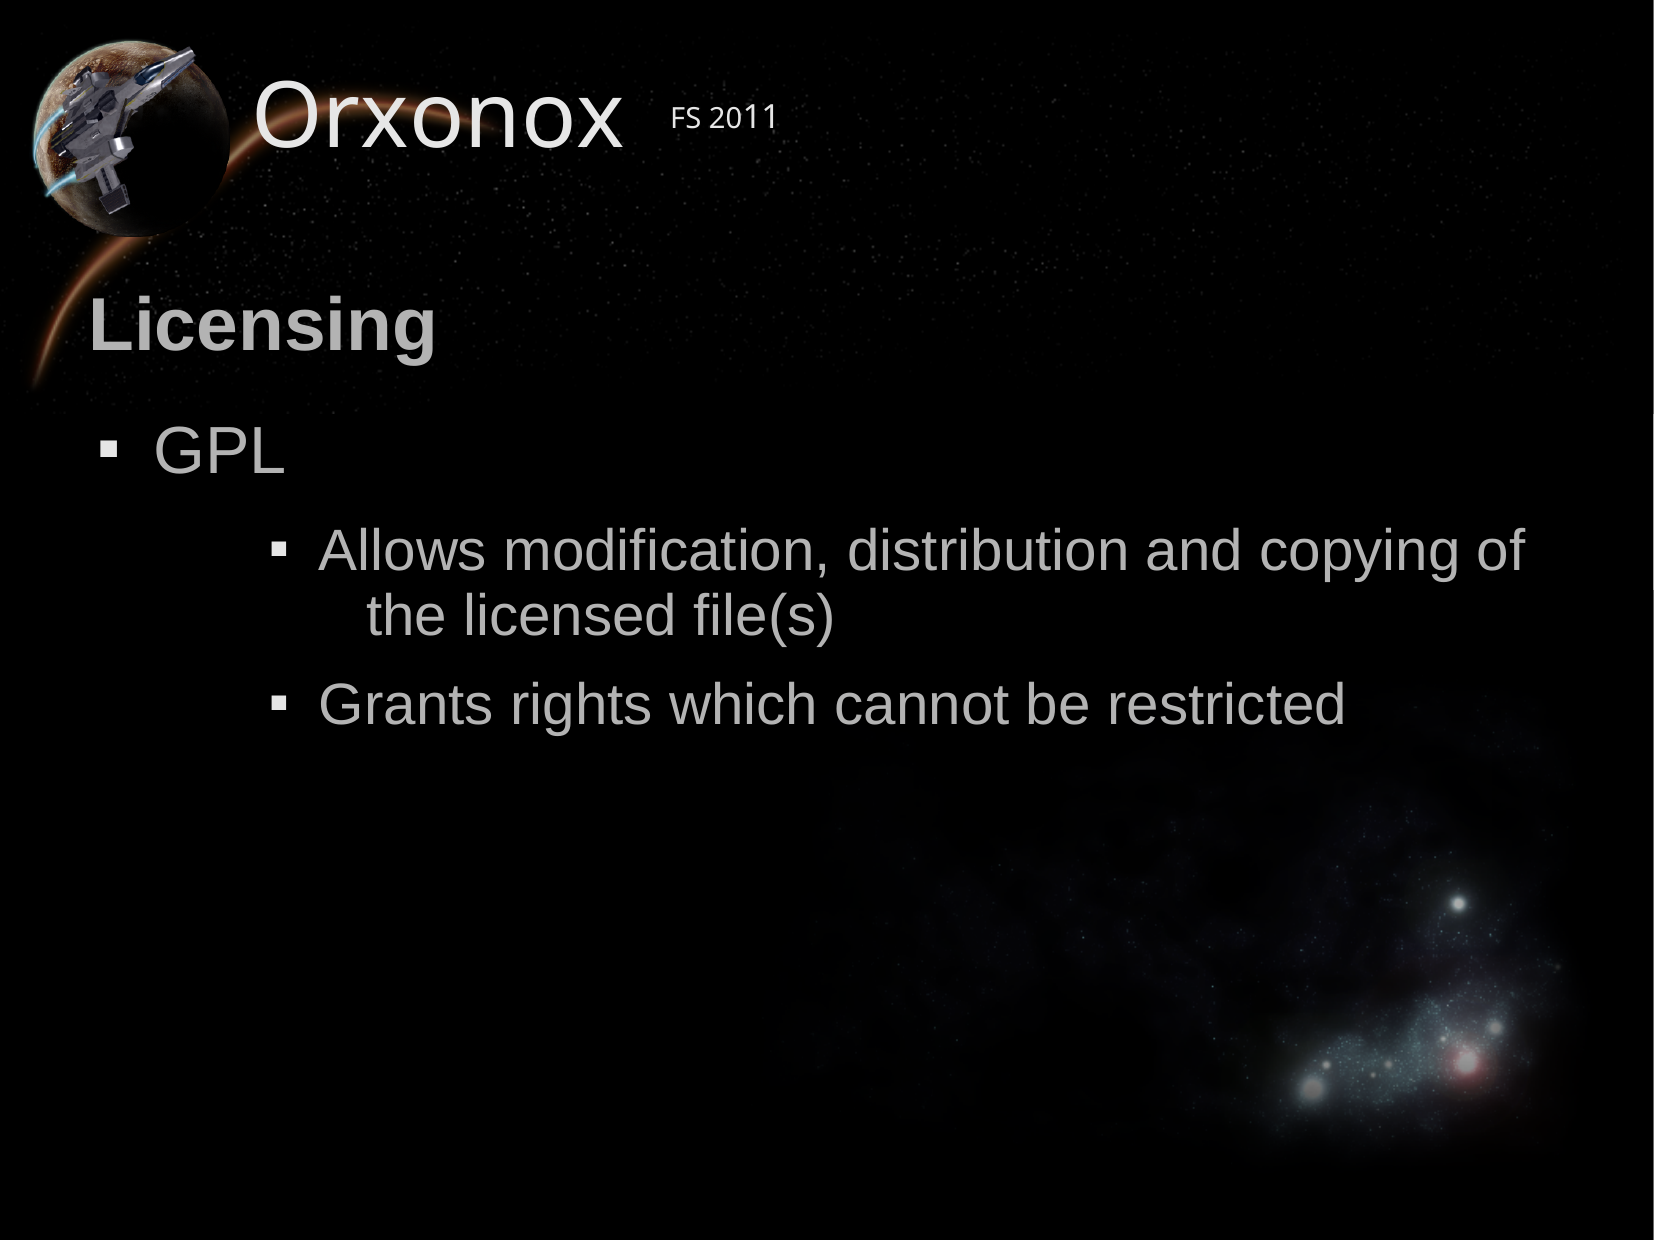

# Licensing
GPL
Allows modification, distribution and copying of the licensed file(s)
Grants rights which cannot be restricted